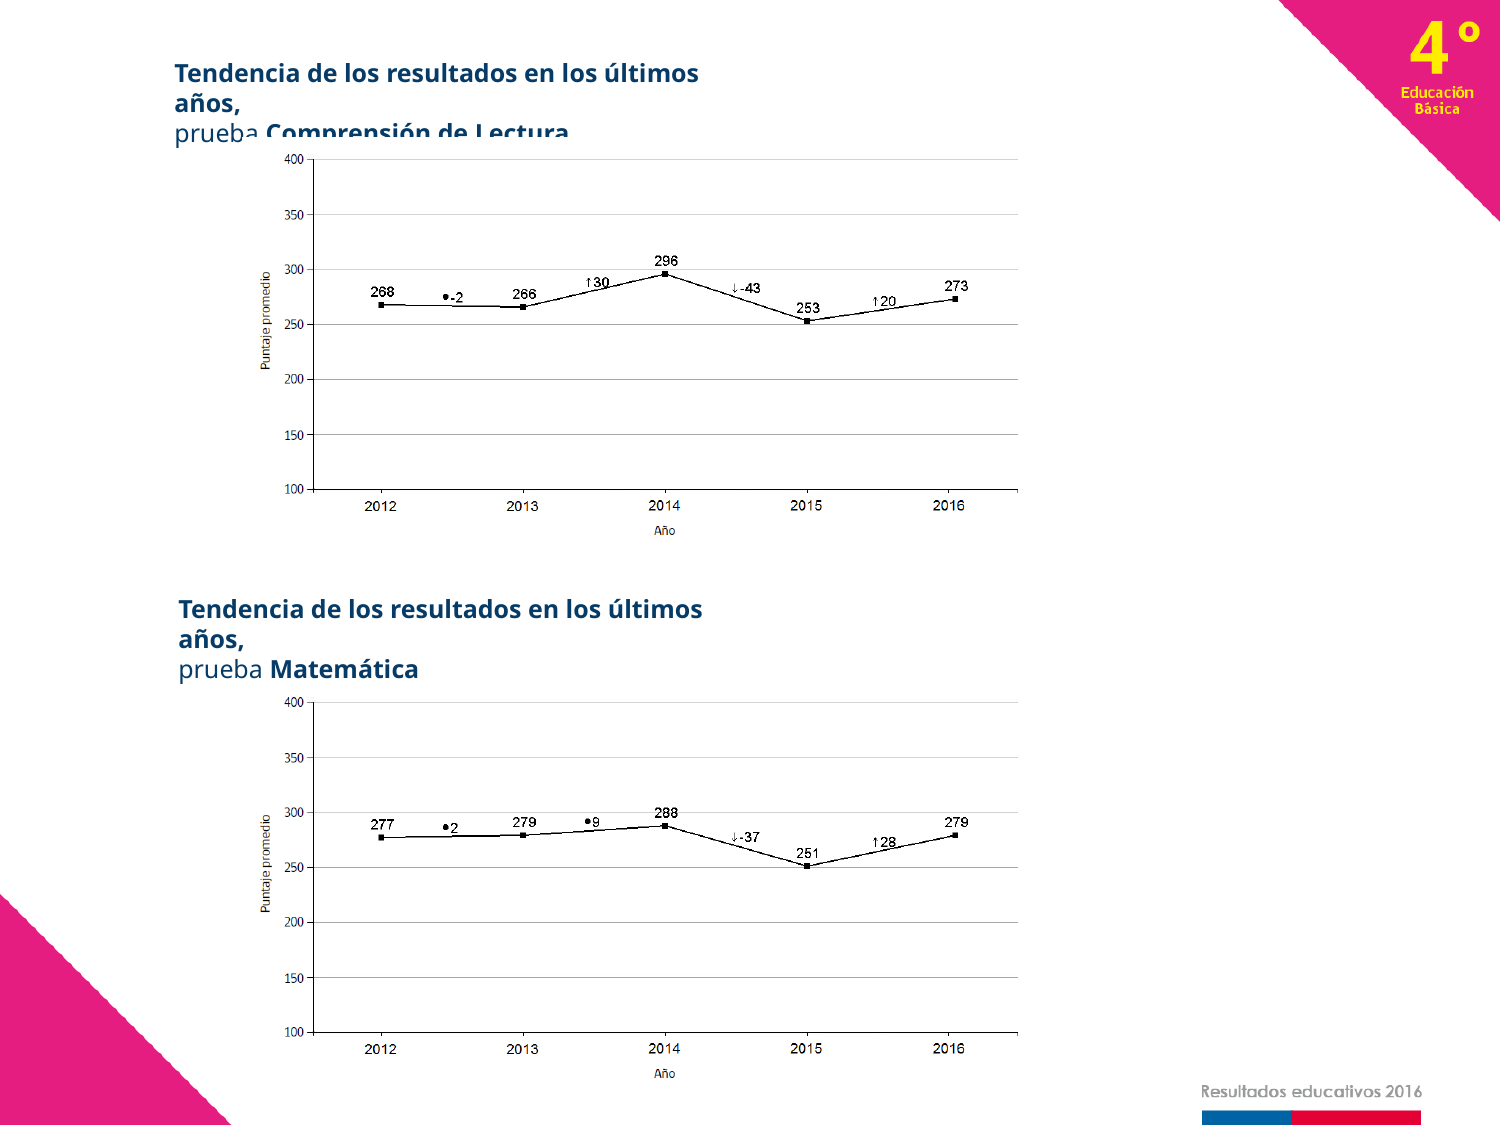

Tendencia de los resultados en los últimos años,
prueba Comprensión de Lectura
Tendencia de los resultados en los últimos años,
prueba Matemática